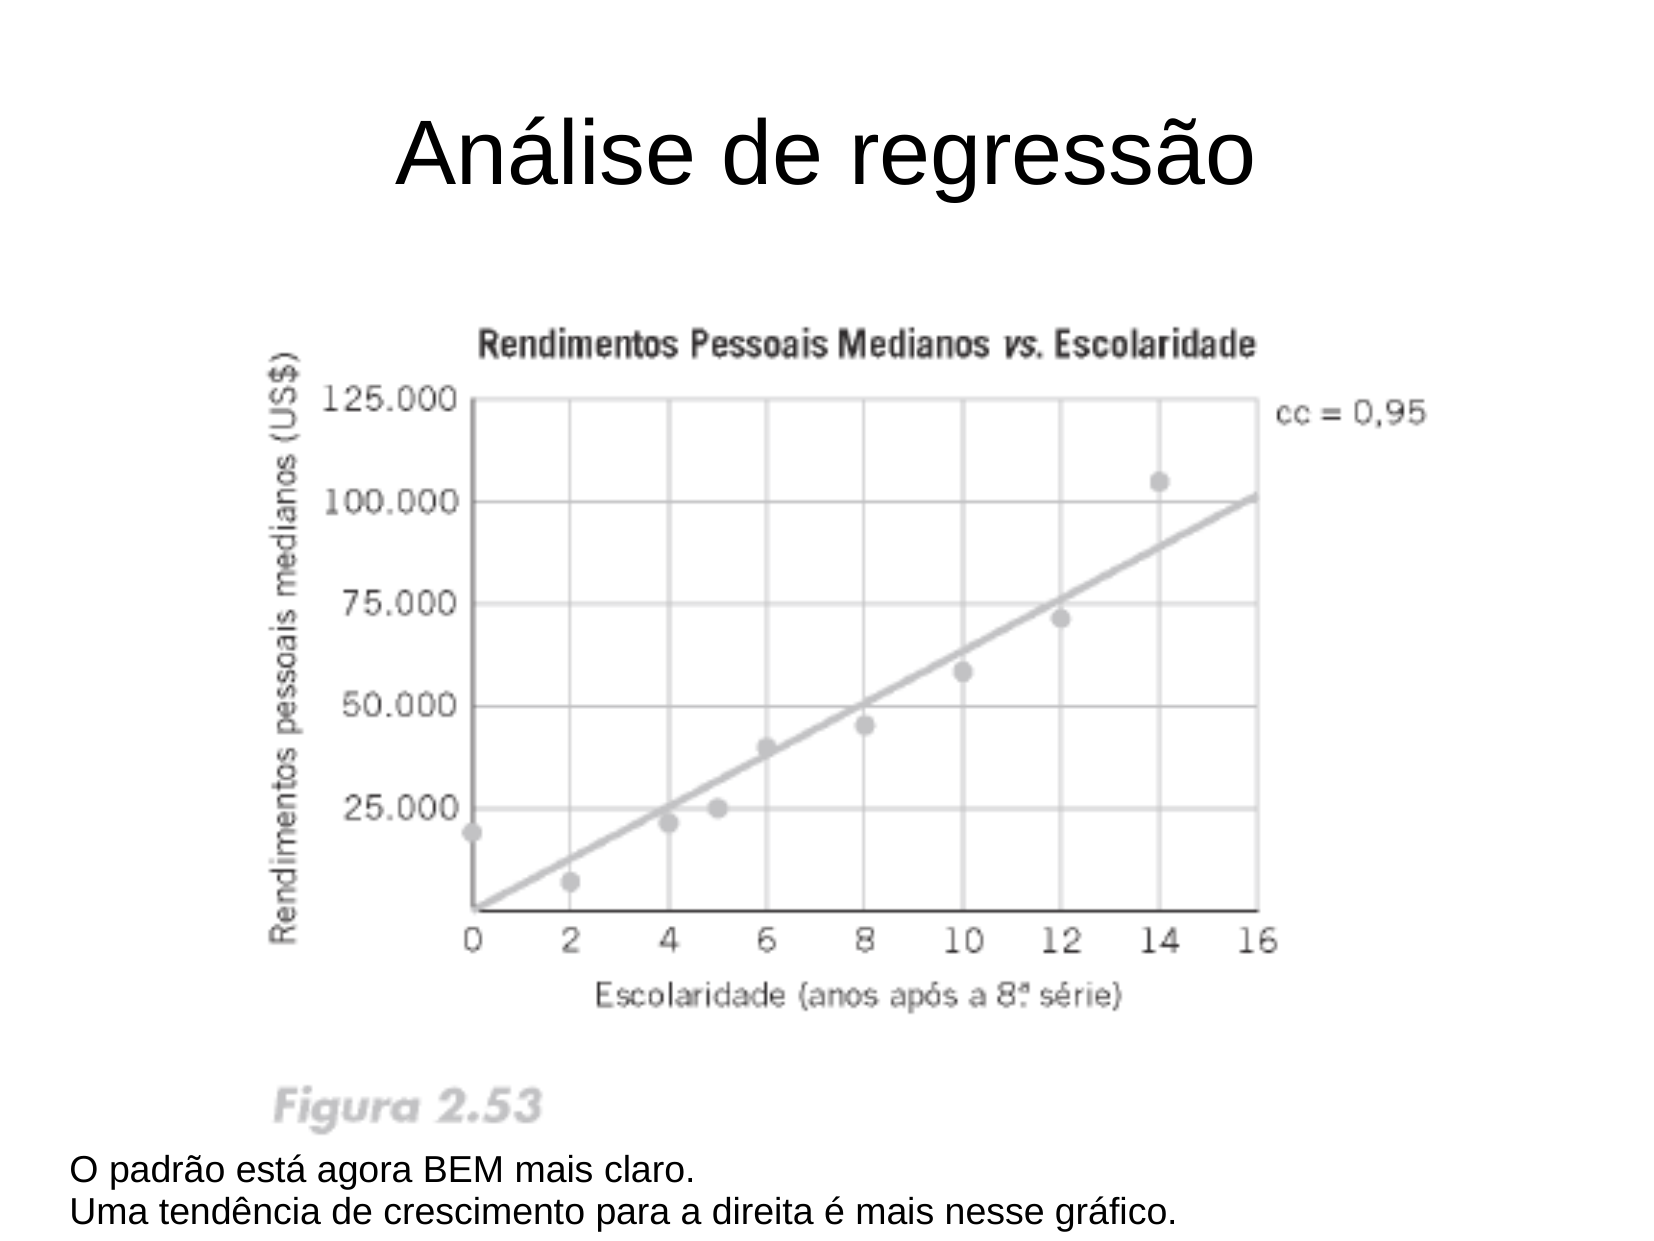

# Análise de regressão
O padrão está agora BEM mais claro.
Uma tendência de crescimento para a direita é mais nesse gráfico.